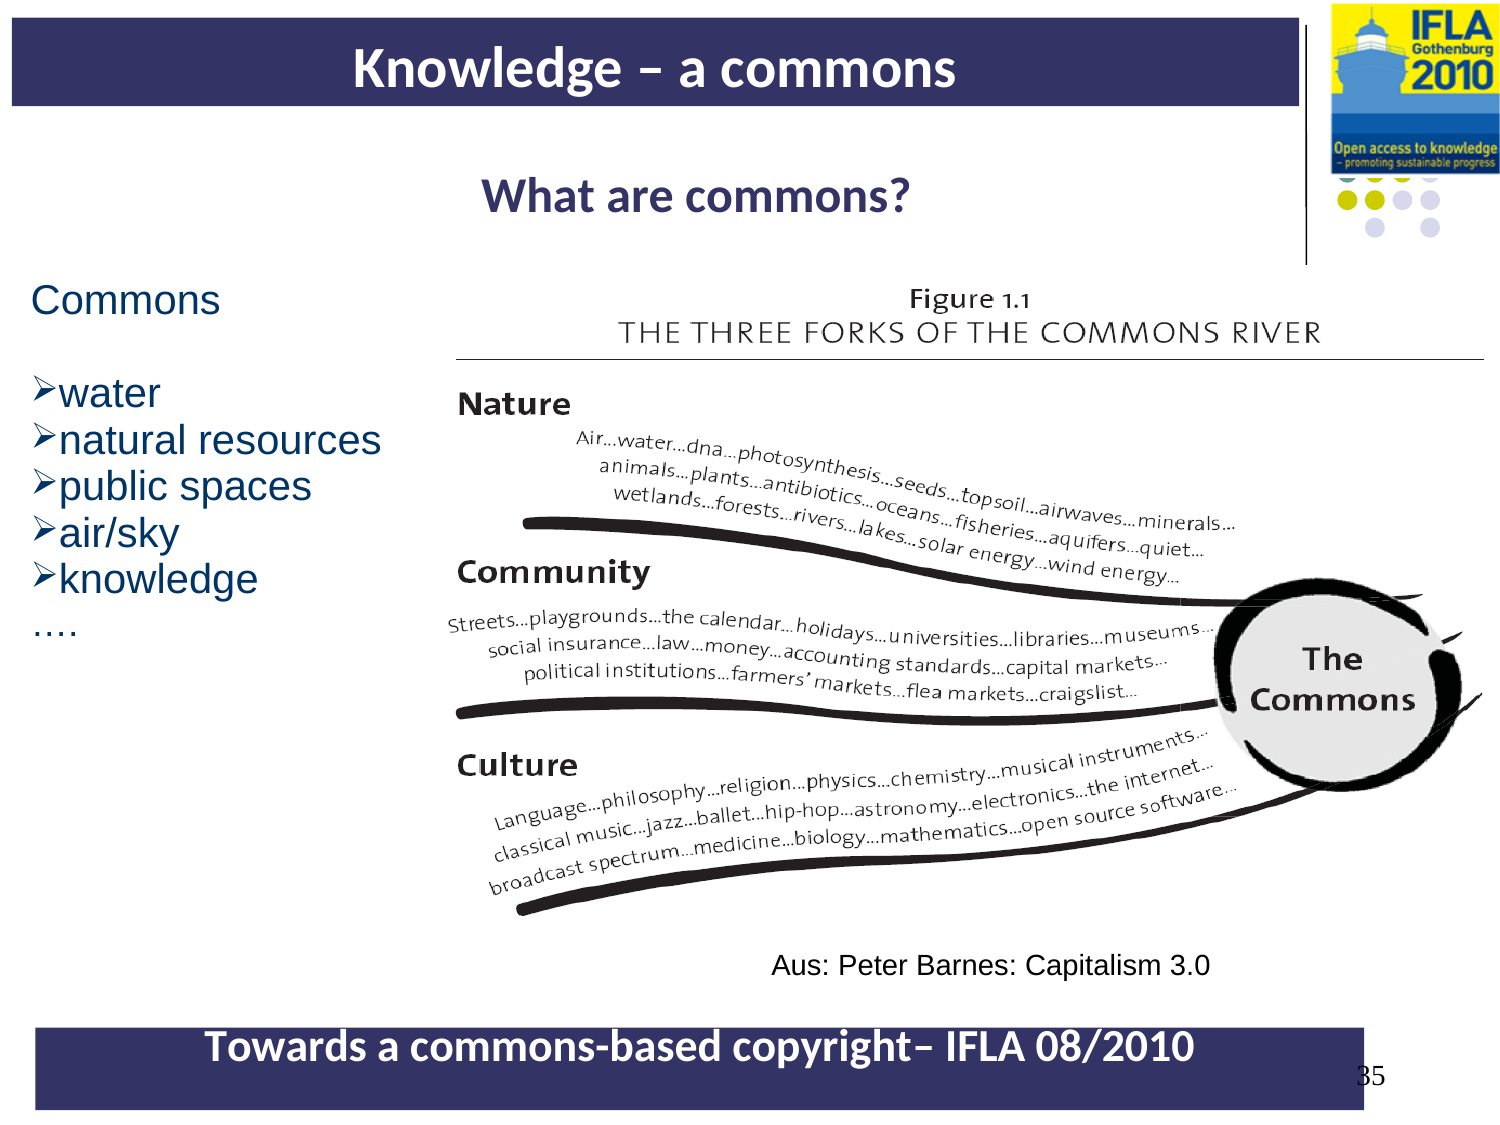

# Knowledge – a commons
What are commons?
Aus: Peter Barnes: Capitalism 3.0
Commons
water
natural resources
public spaces
air/sky
knowledge
….